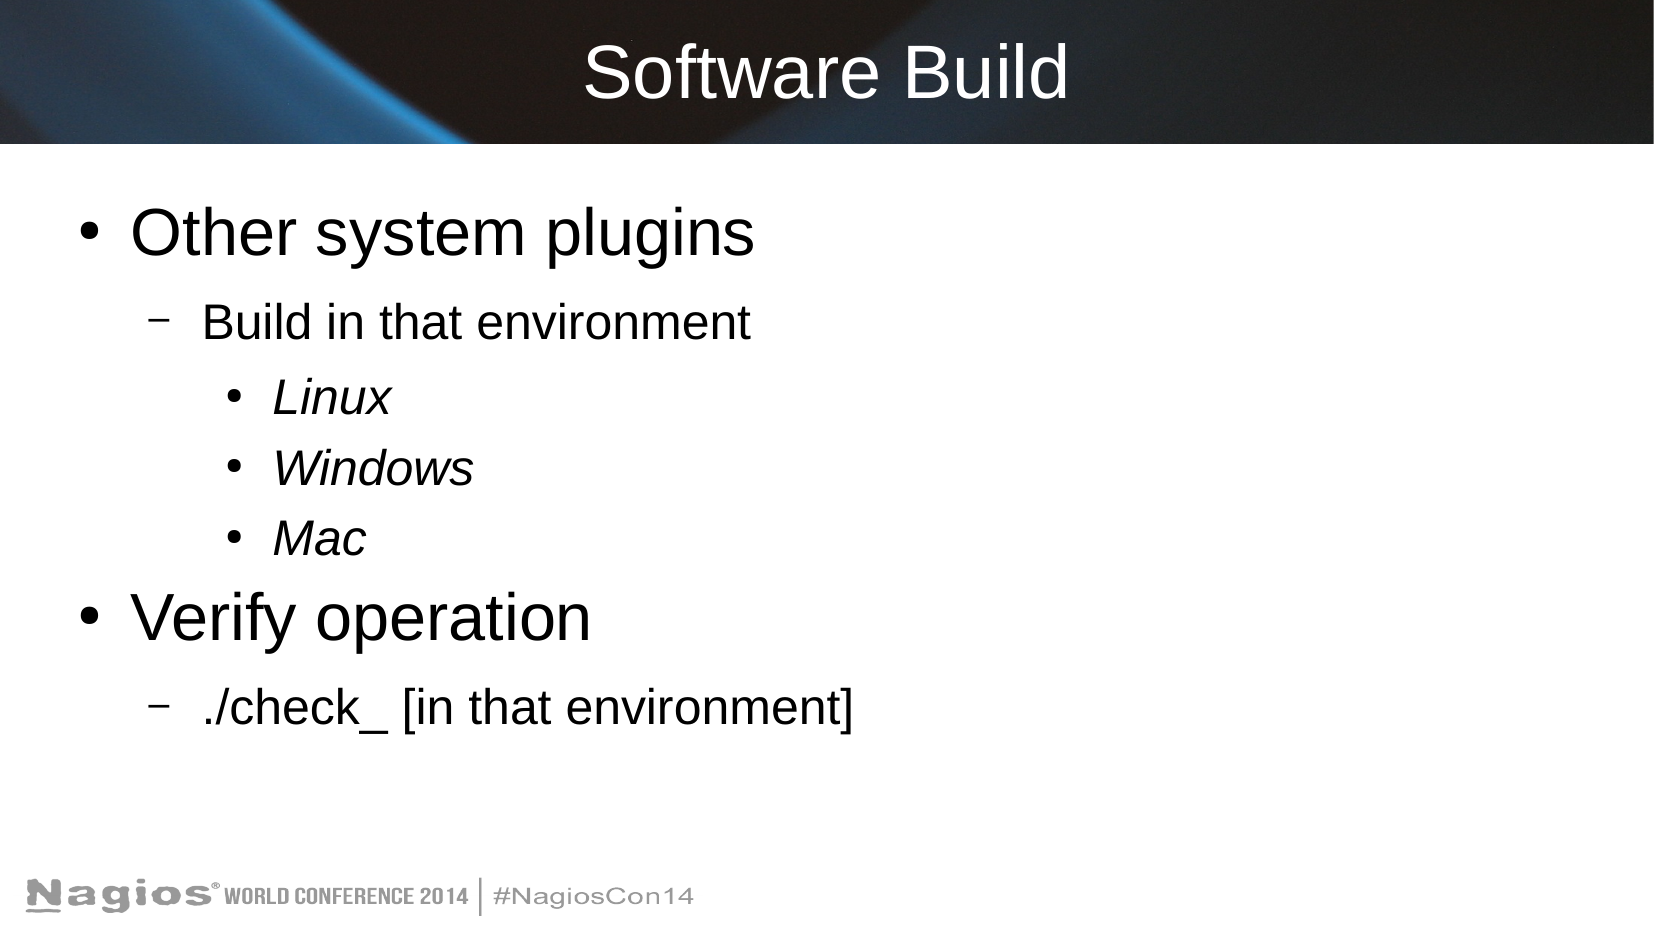

# Software Build
Other system plugins
Build in that environment
Linux
Windows
Mac
Verify operation
./check_ [in that environment]